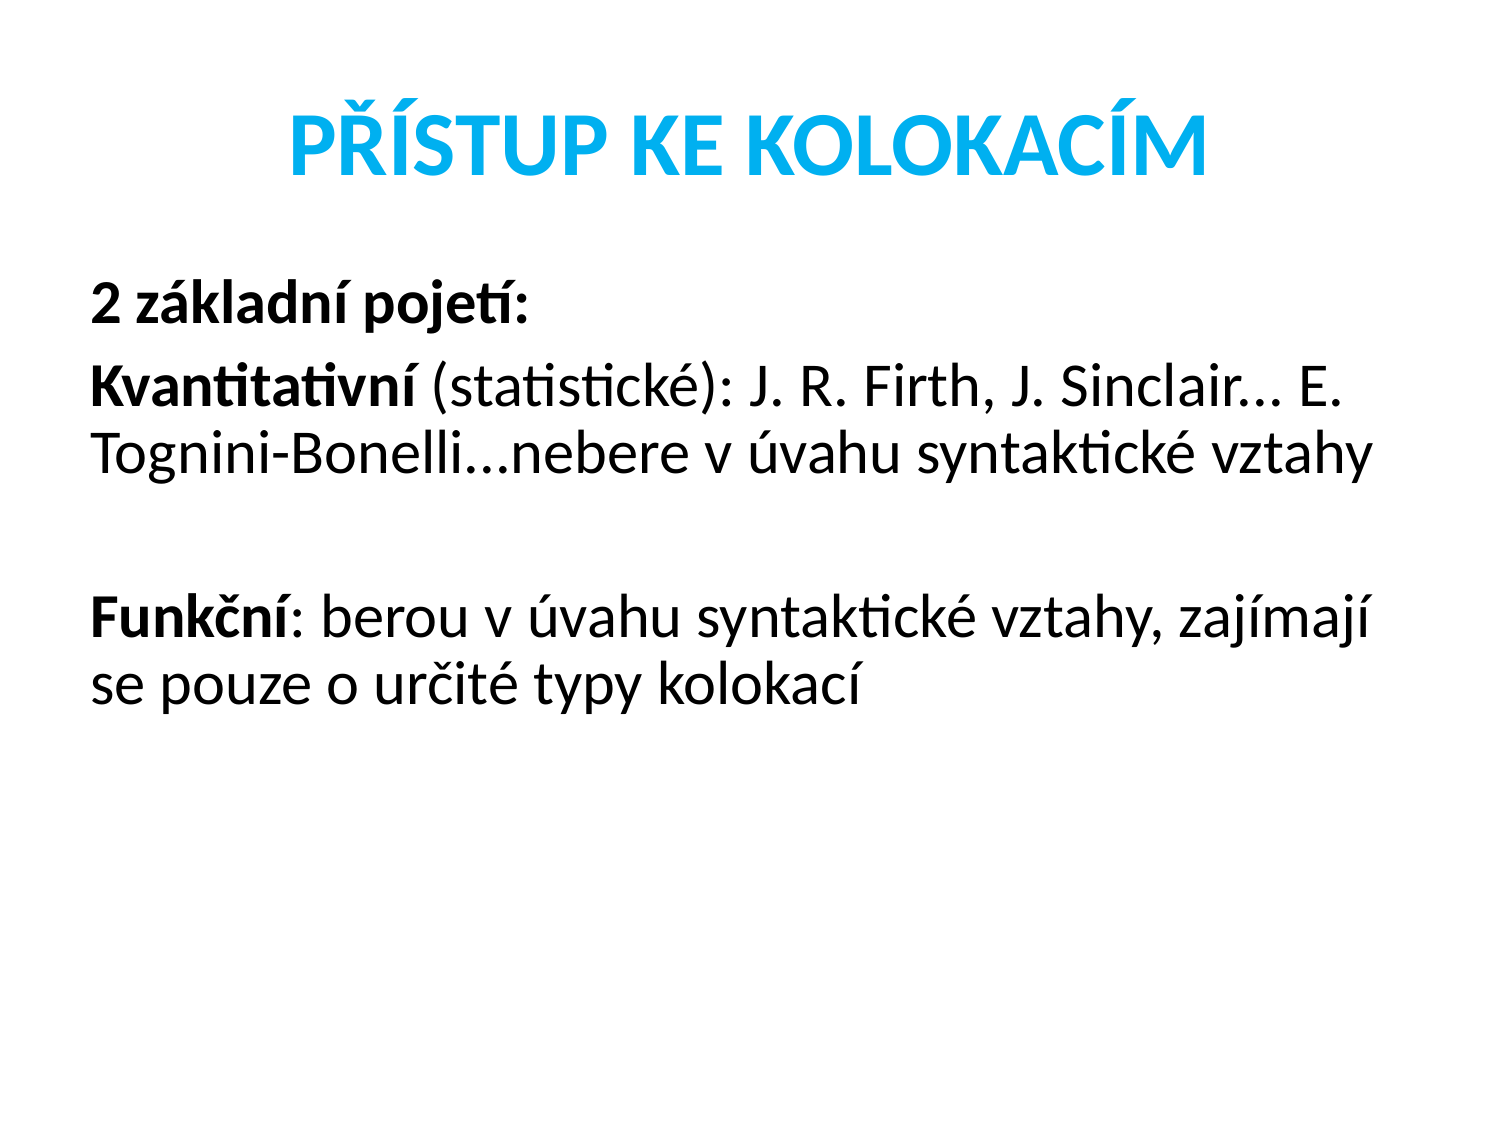

# PŘÍSTUP KE KOLOKACÍM
2 základní pojetí:
Kvantitativní (statistické): J. R. Firth, J. Sinclair... E. Tognini-Bonelli...nebere v úvahu syntaktické vztahy
Funkční: berou v úvahu syntaktické vztahy, zajímají se pouze o určité typy kolokací